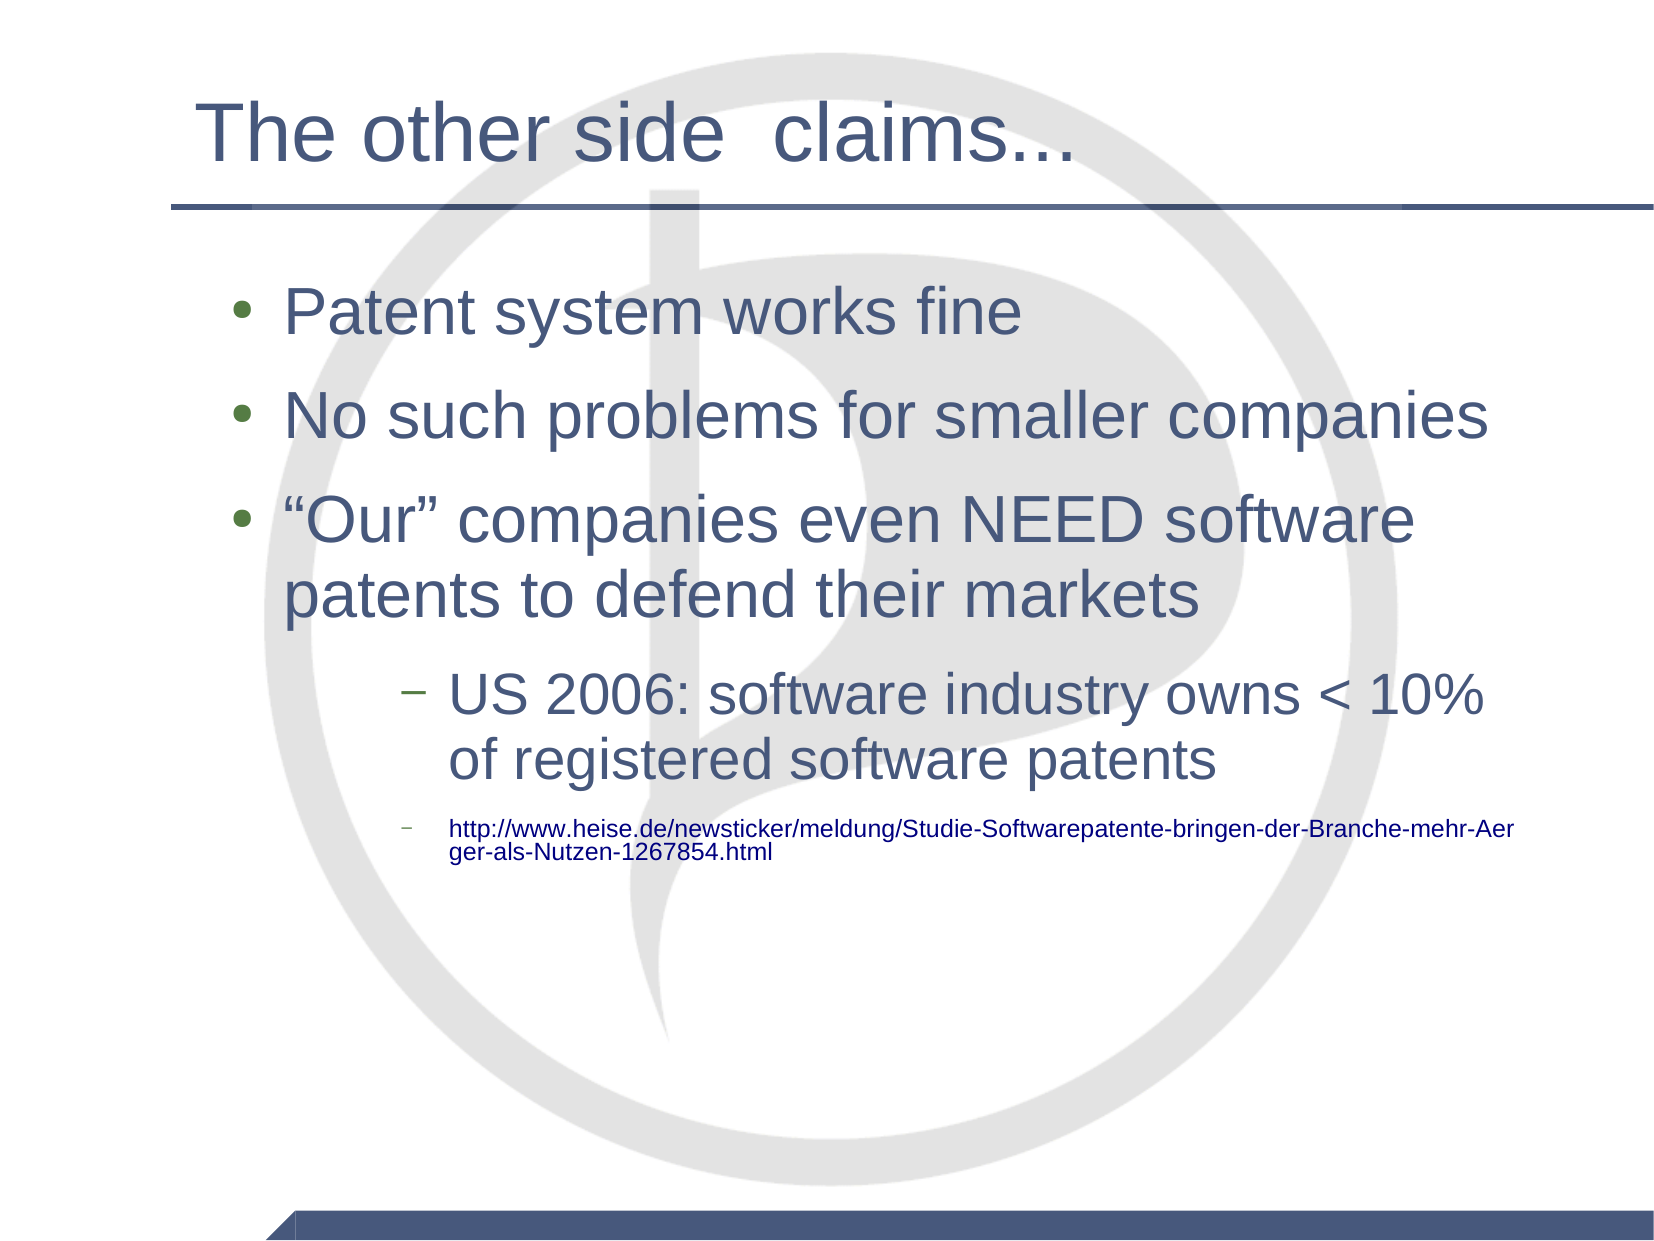

# The other side claims...
Patent system works fine
No such problems for smaller companies
“Our” companies even NEED software patents to defend their markets
US 2006: software industry owns < 10% of registered software patents
http://www.heise.de/newsticker/meldung/Studie-Softwarepatente-bringen-der-Branche-mehr-Aerger-als-Nutzen-1267854.html